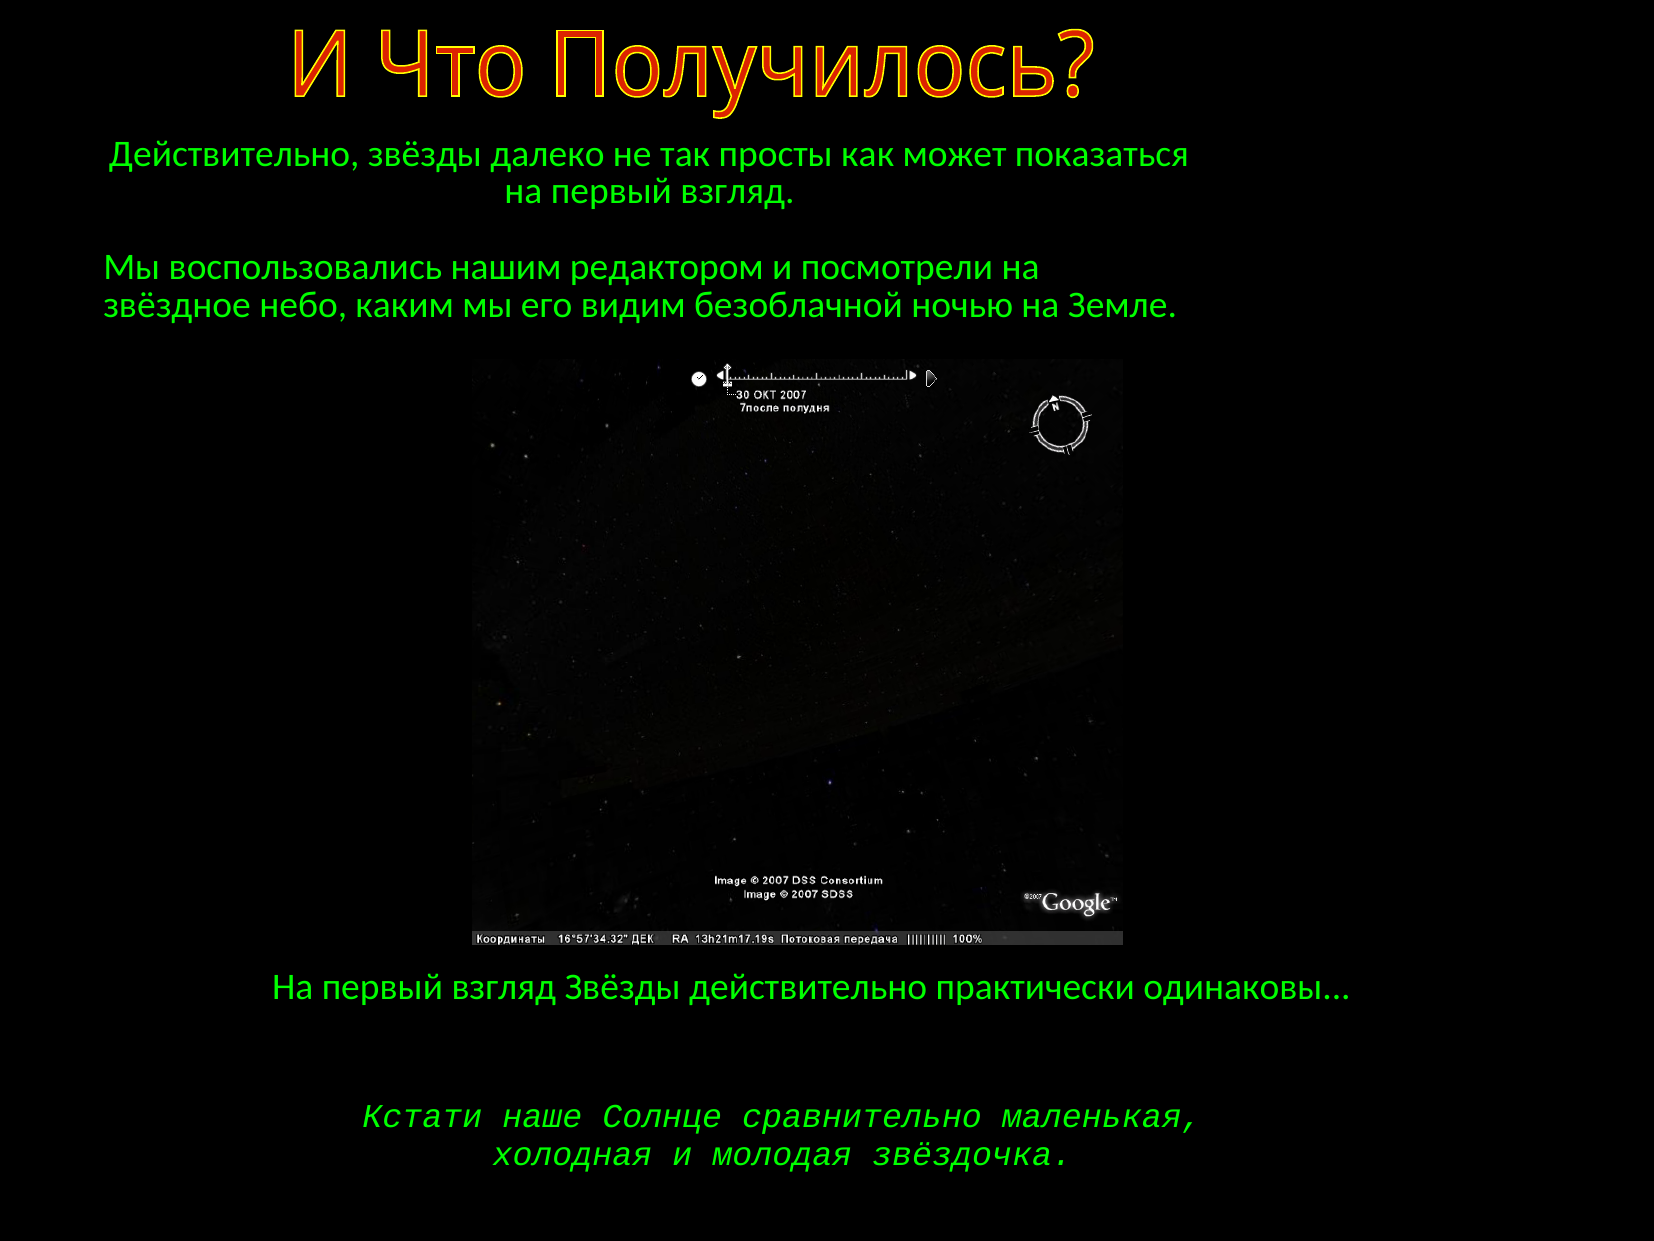

И Что Получилось?
Действительно, звёзды далеко не так просты как может показаться на первый взгляд.
Мы воспользовались нашим редактором и посмотрели на звёздное небо, каким мы его видим безоблачной ночью на Земле.
На первый взгляд Звёзды действительно практически одинаковы...
Кстати наше Солнце сравнительно маленькая, холодная и молодая звёздочка.